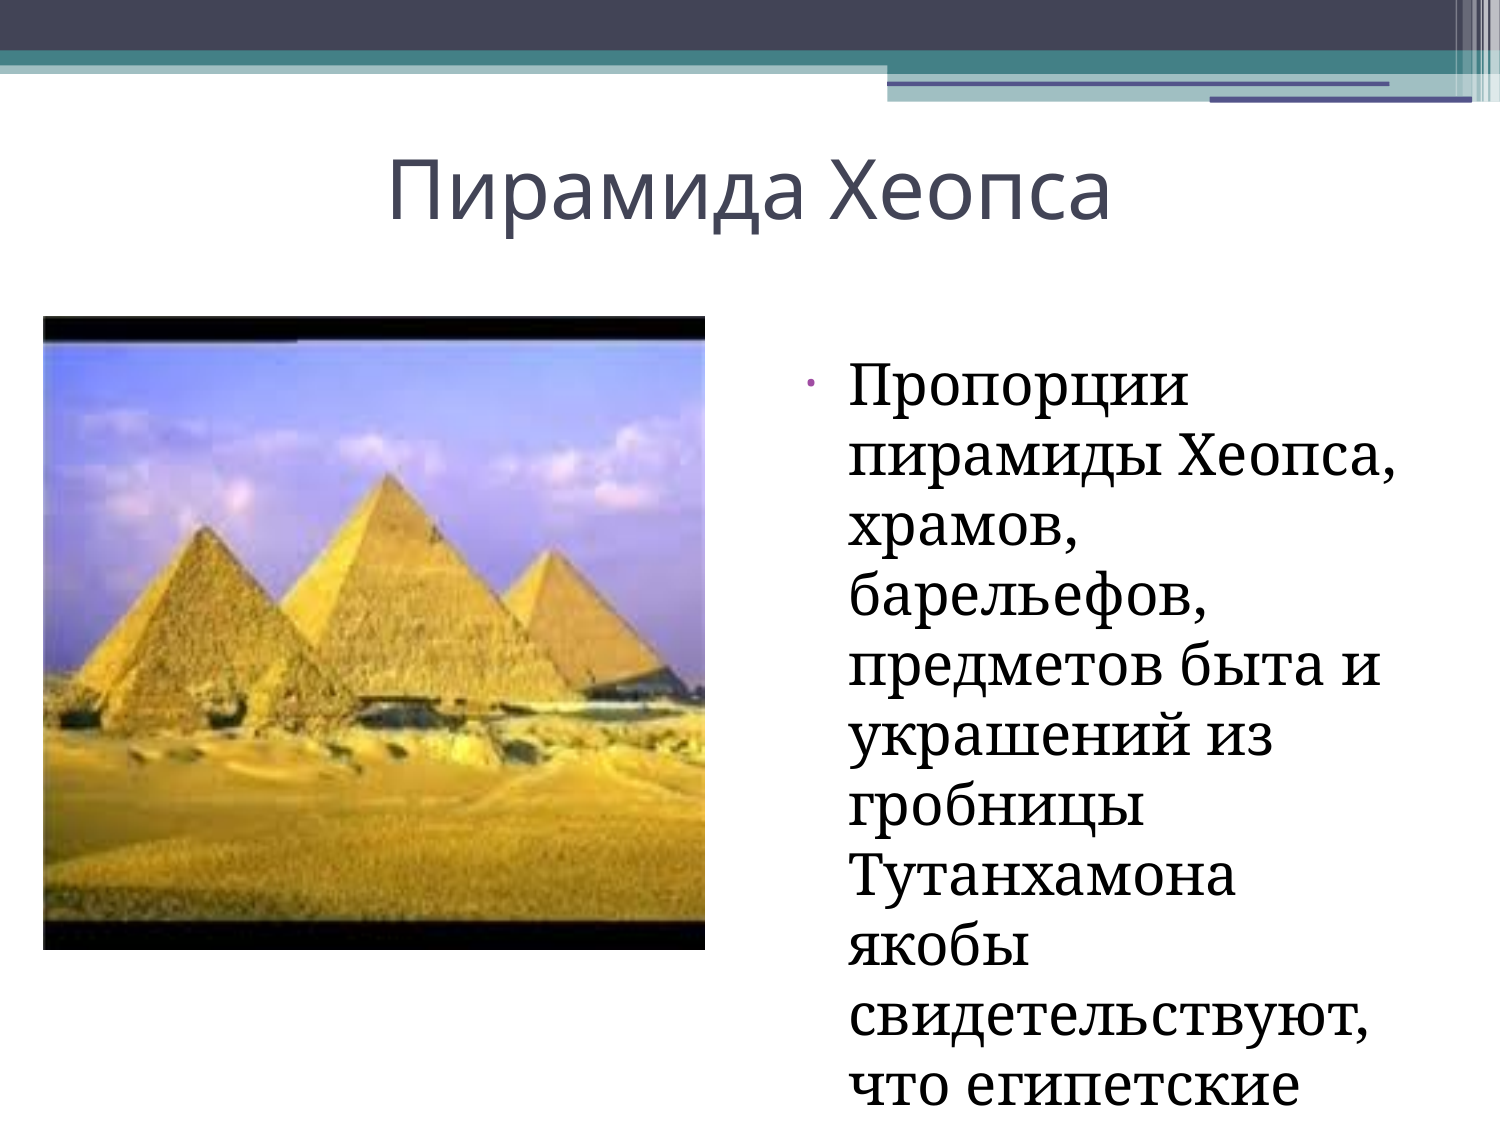

# Пирамида Хеопса
Пропорции пирамиды Хеопса, храмов, барельефов, предметов быта и украшений из гробницы Тутанхамона якобы свидетельствуют, что египетские мастера пользовались соотношениями золотого сечения при их создании.